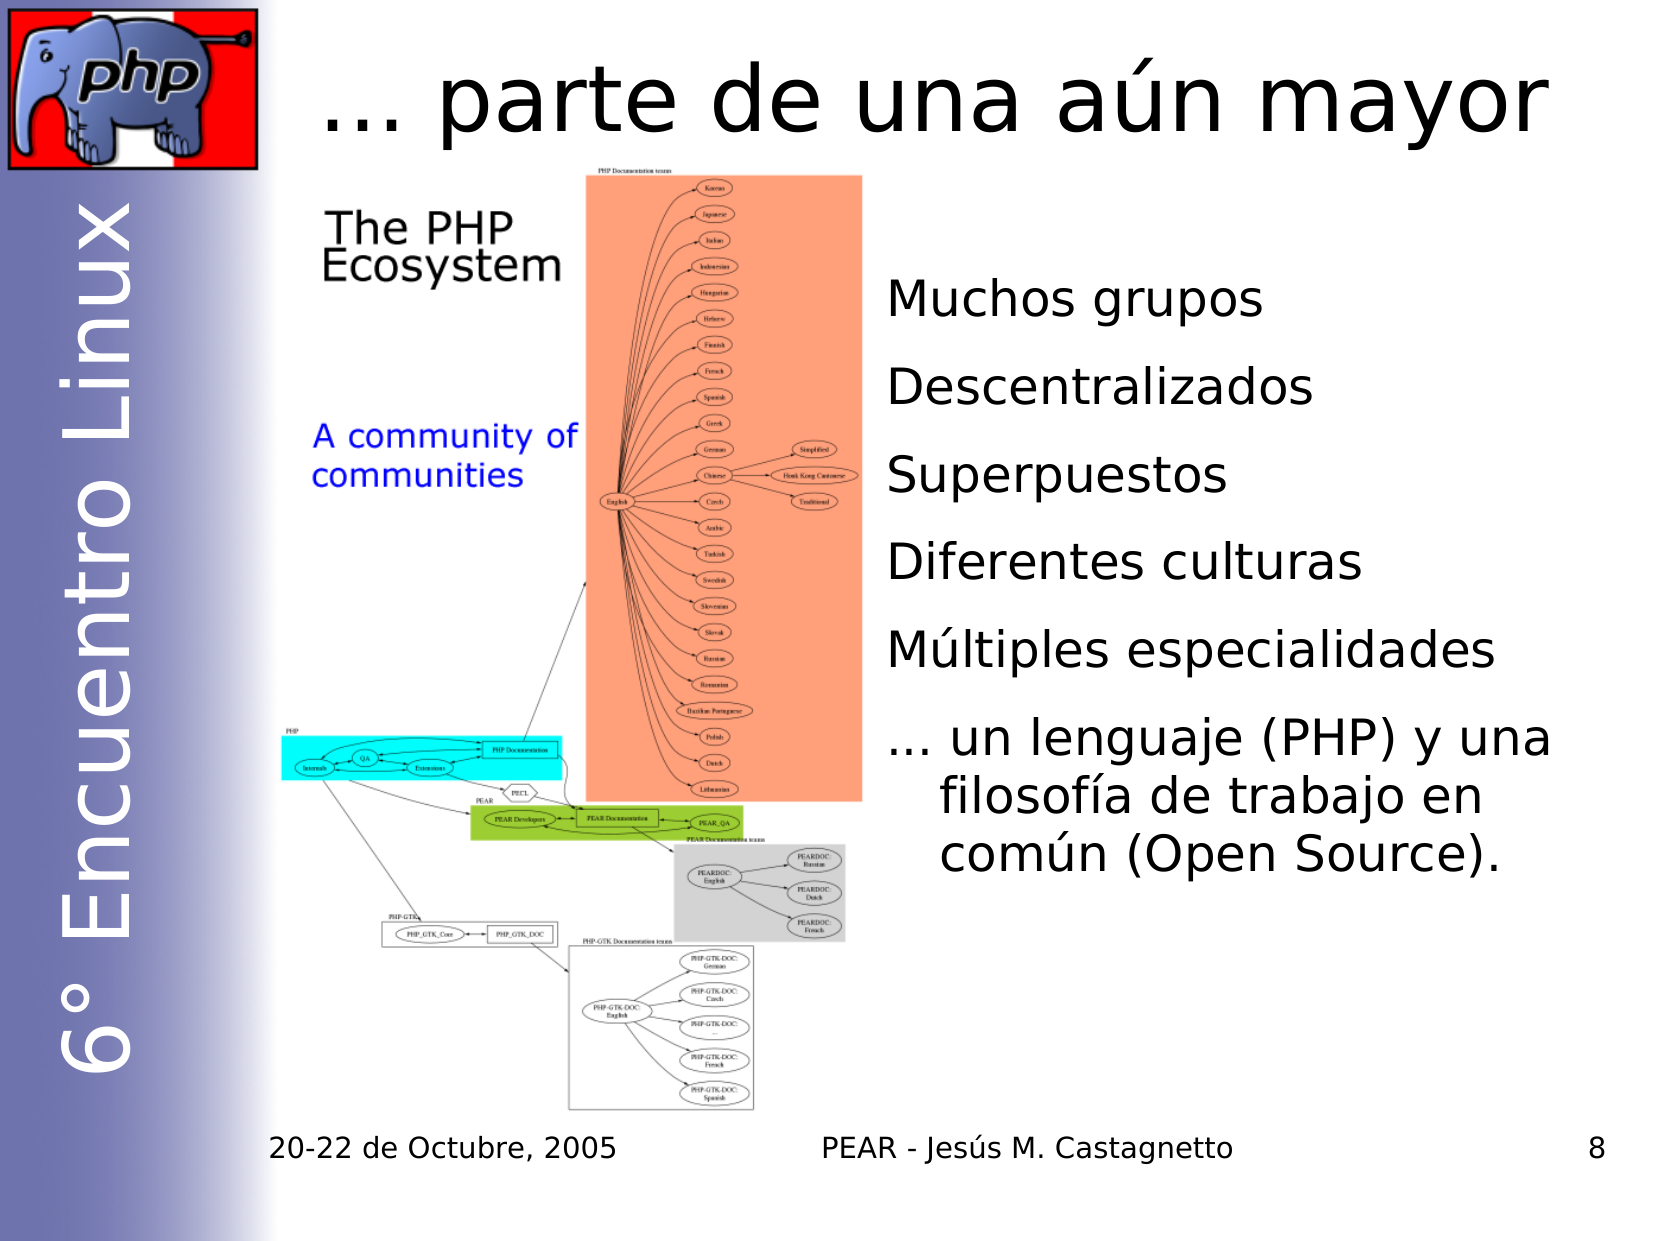

# ... parte de una aún mayor
Muchos grupos
Descentralizados
Superpuestos
Diferentes culturas
Múltiples especialidades
... un lenguaje (PHP) y una filosofía de trabajo en común (Open Source).
20-22 de Octubre, 2005
PEAR - Jesús M. Castagnetto
8